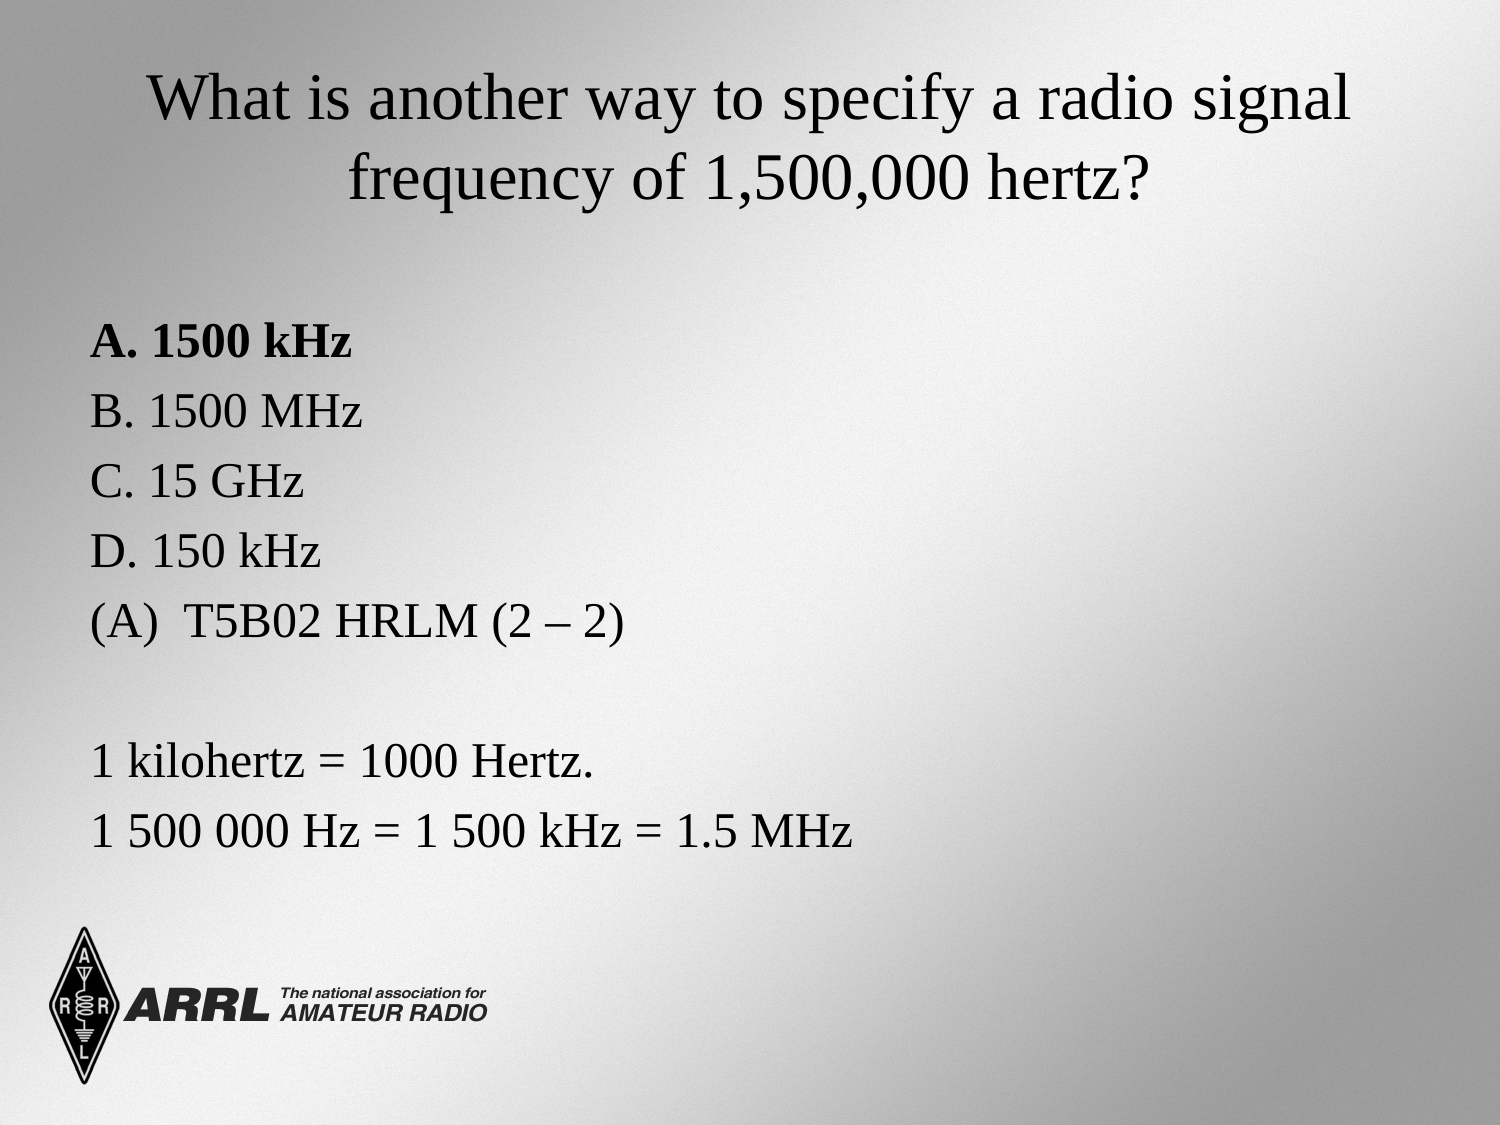

# What is another way to specify a radio signal frequency of 1,500,000 hertz?
A. 1500 kHz
B. 1500 MHz
C. 15 GHz
D. 150 kHz
(A) T5B02 HRLM (2 – 2)
1 kilohertz = 1000 Hertz.
1 500 000 Hz = 1 500 kHz = 1.5 MHz